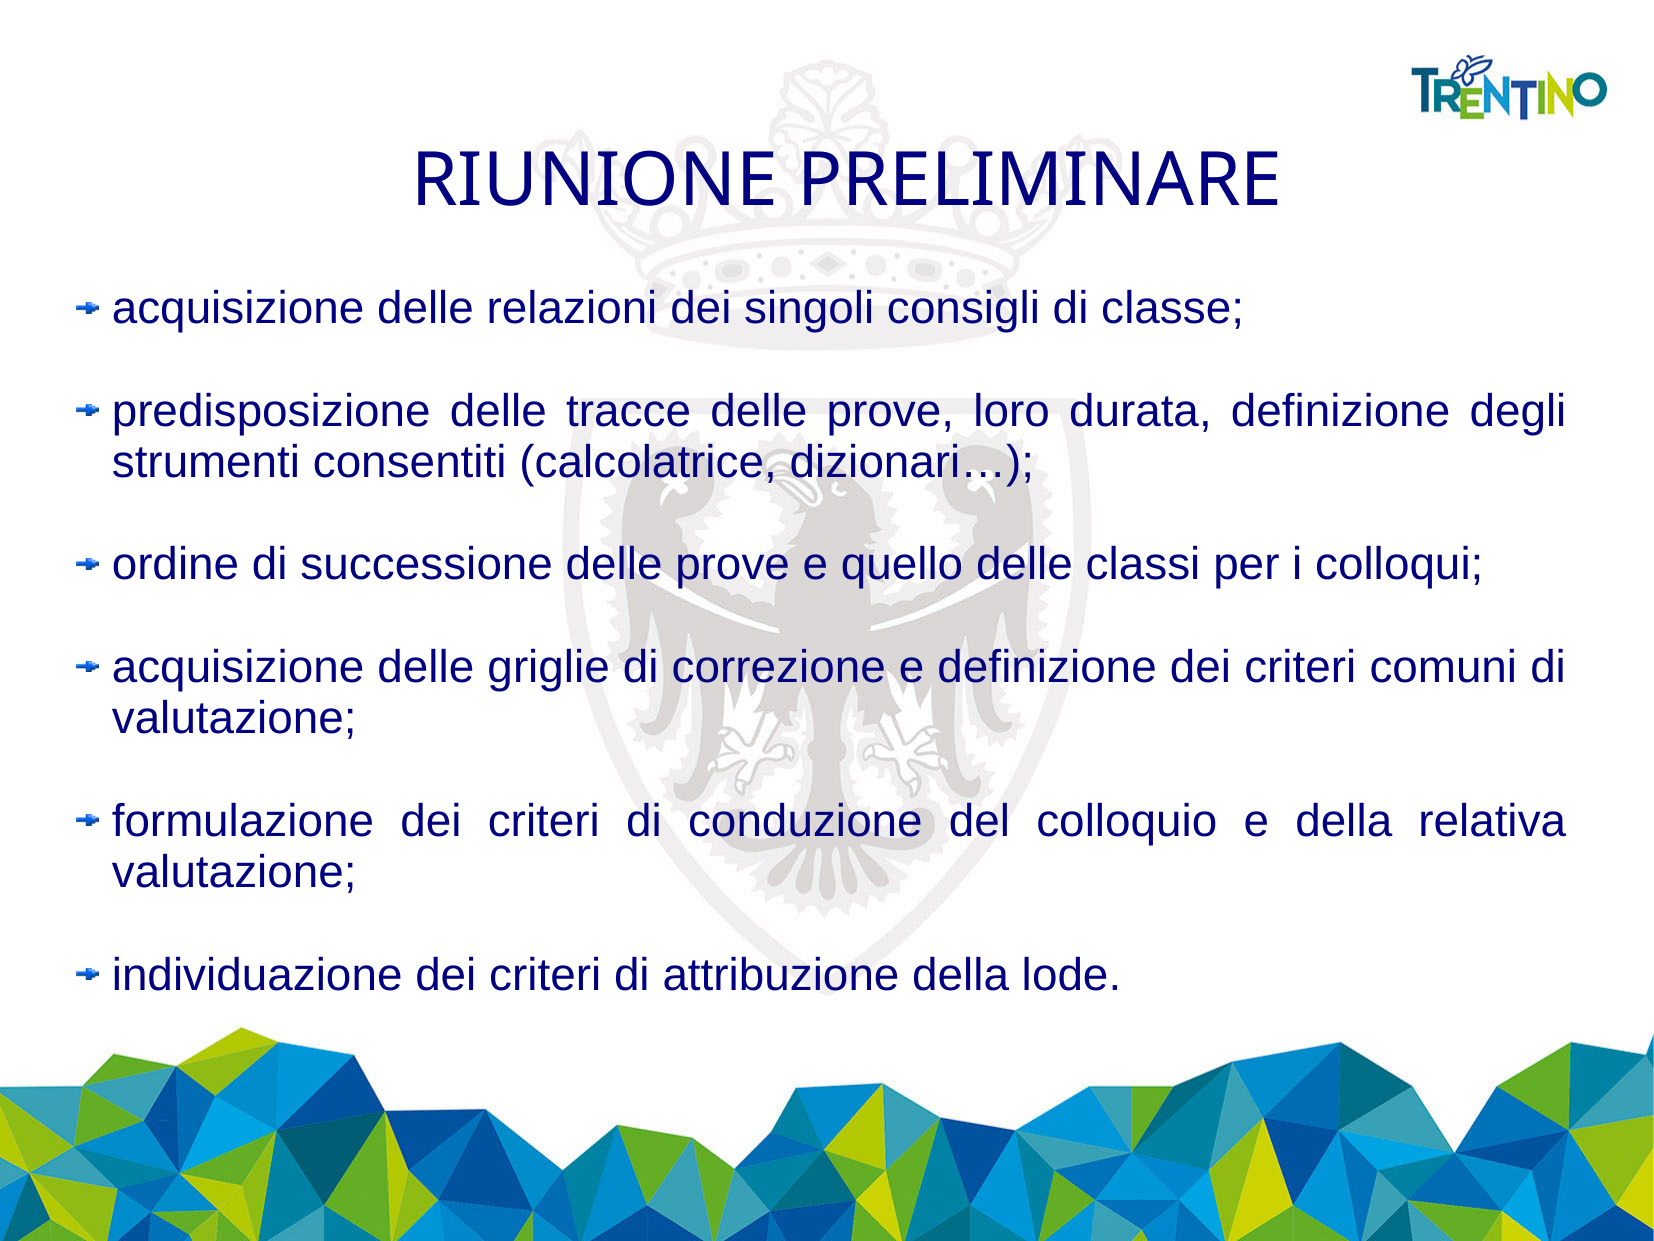

RIUNIONE PRELIMINARE
acquisizione delle relazioni dei singoli consigli di classe;
predisposizione delle tracce delle prove, loro durata, definizione degli strumenti consentiti (calcolatrice, dizionari…);
ordine di successione delle prove e quello delle classi per i colloqui;
acquisizione delle griglie di correzione e definizione dei criteri comuni di valutazione;
formulazione dei criteri di conduzione del colloquio e della relativa valutazione;
individuazione dei criteri di attribuzione della lode.